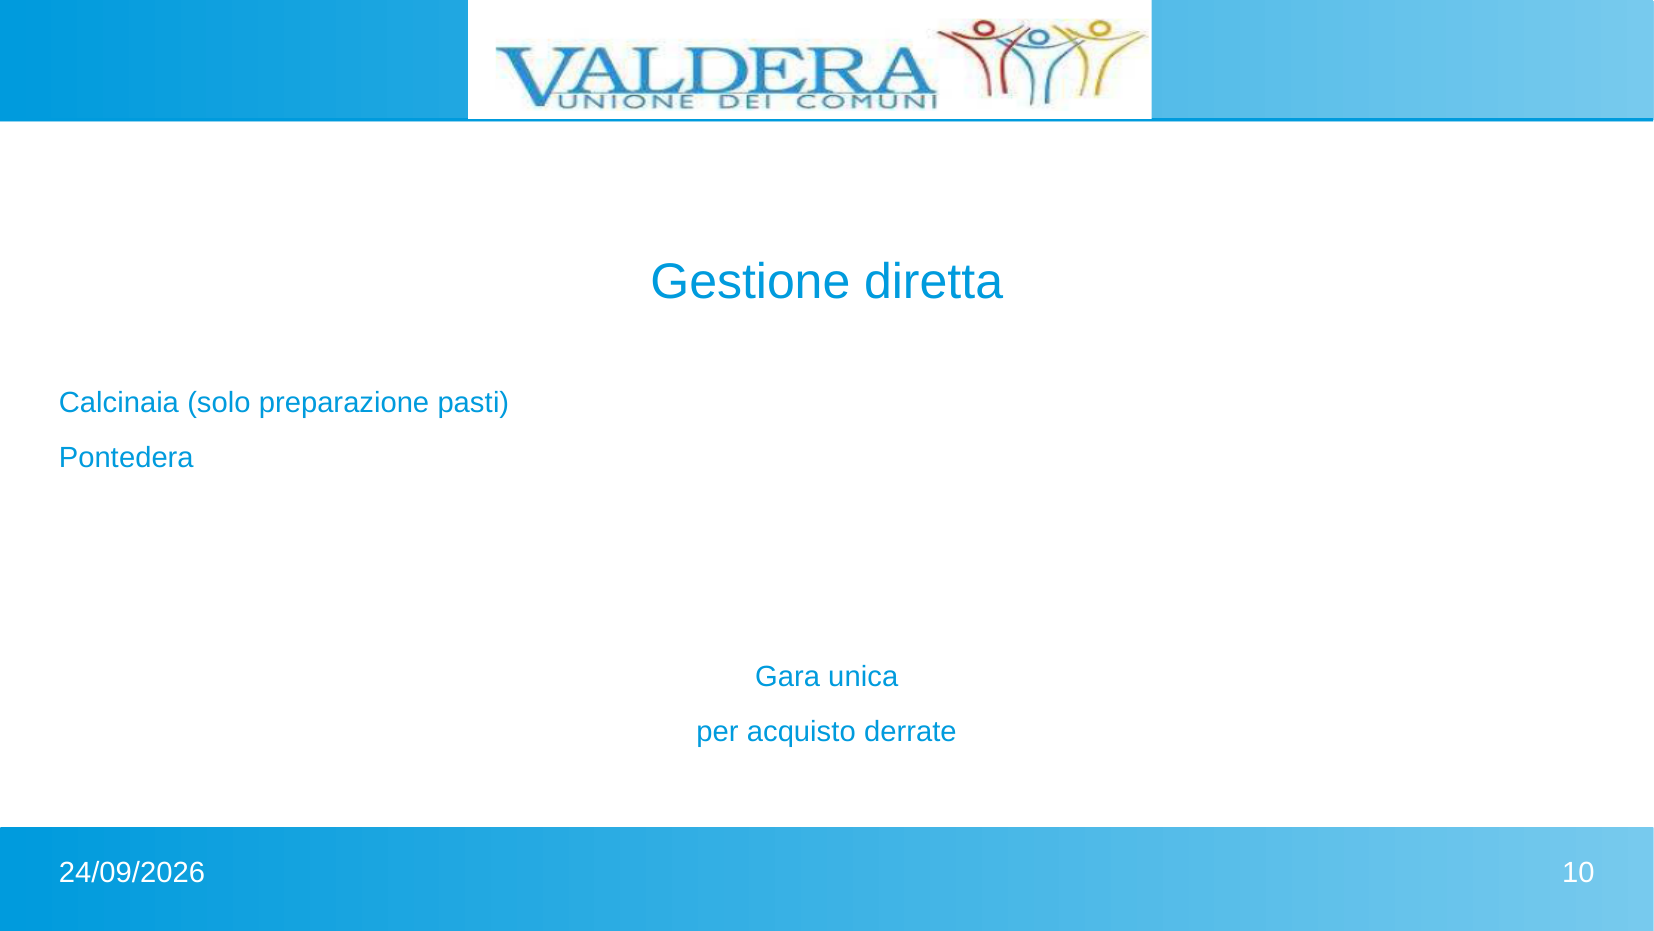

# .
Gestione diretta
Calcinaia (solo preparazione pasti)
Pontedera
Gara unica
per acquisto derrate
10